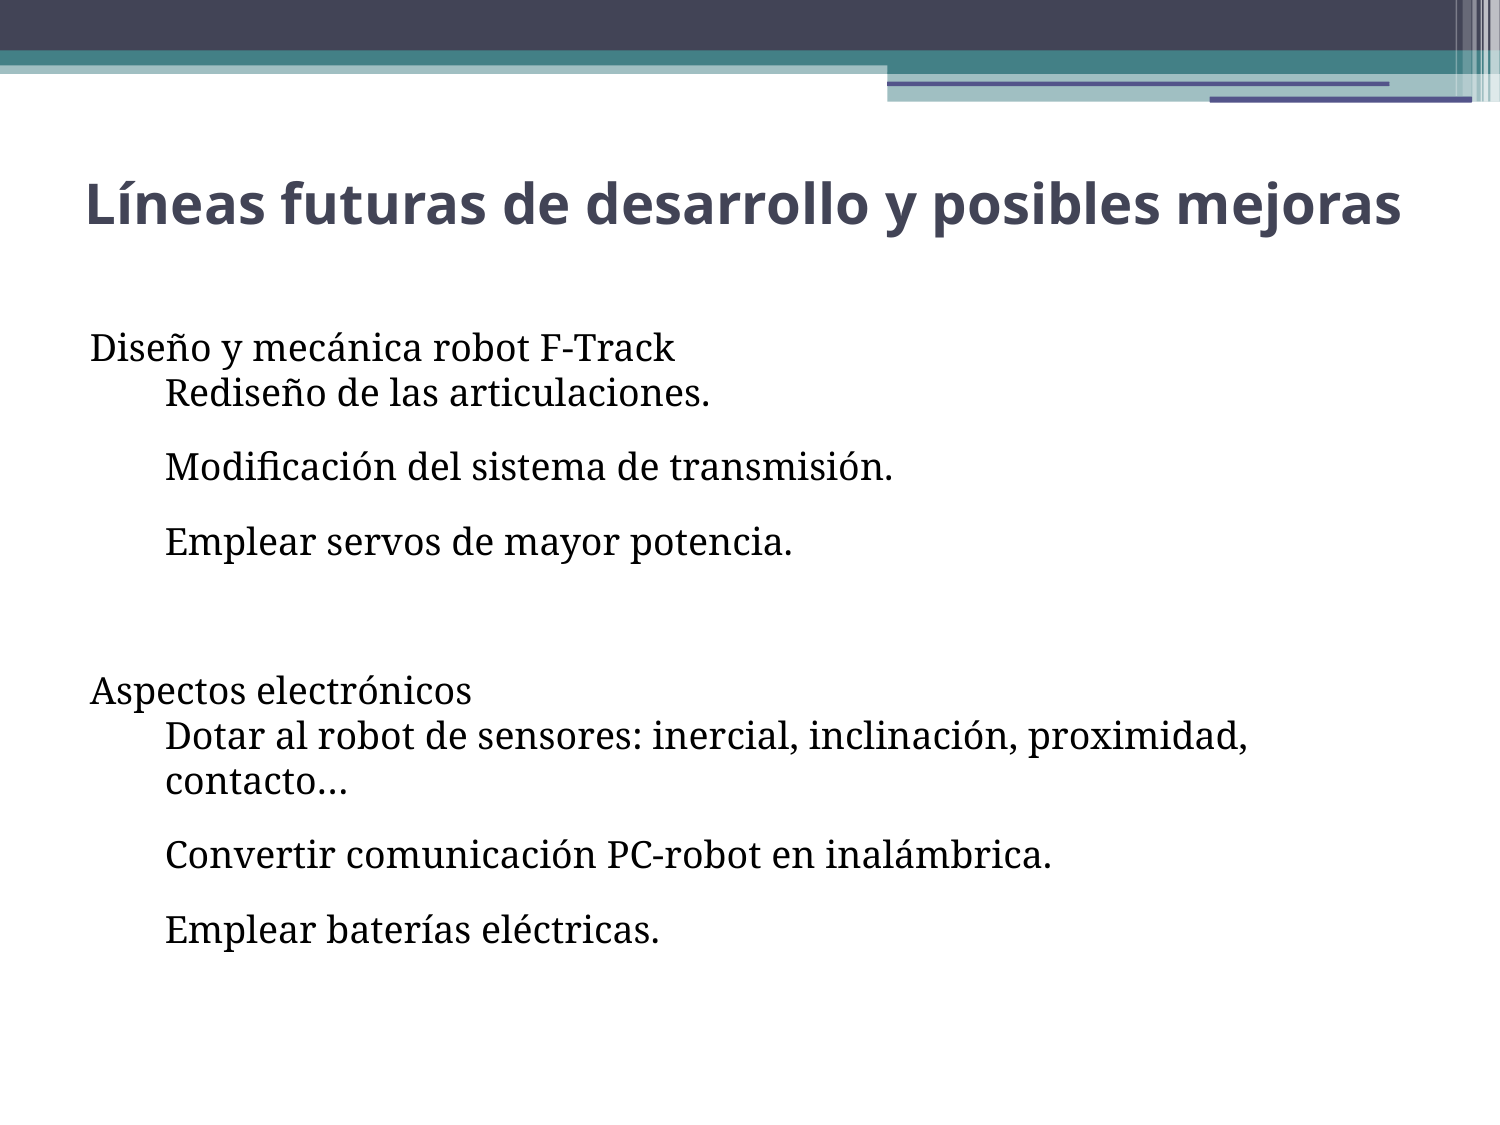

# Líneas futuras de desarrollo y posibles mejoras
Diseño y mecánica robot F-Track
Rediseño de las articulaciones.
Modificación del sistema de transmisión.
Emplear servos de mayor potencia.
Aspectos electrónicos
Dotar al robot de sensores: inercial, inclinación, proximidad, contacto…
Convertir comunicación PC-robot en inalámbrica.
Emplear baterías eléctricas.